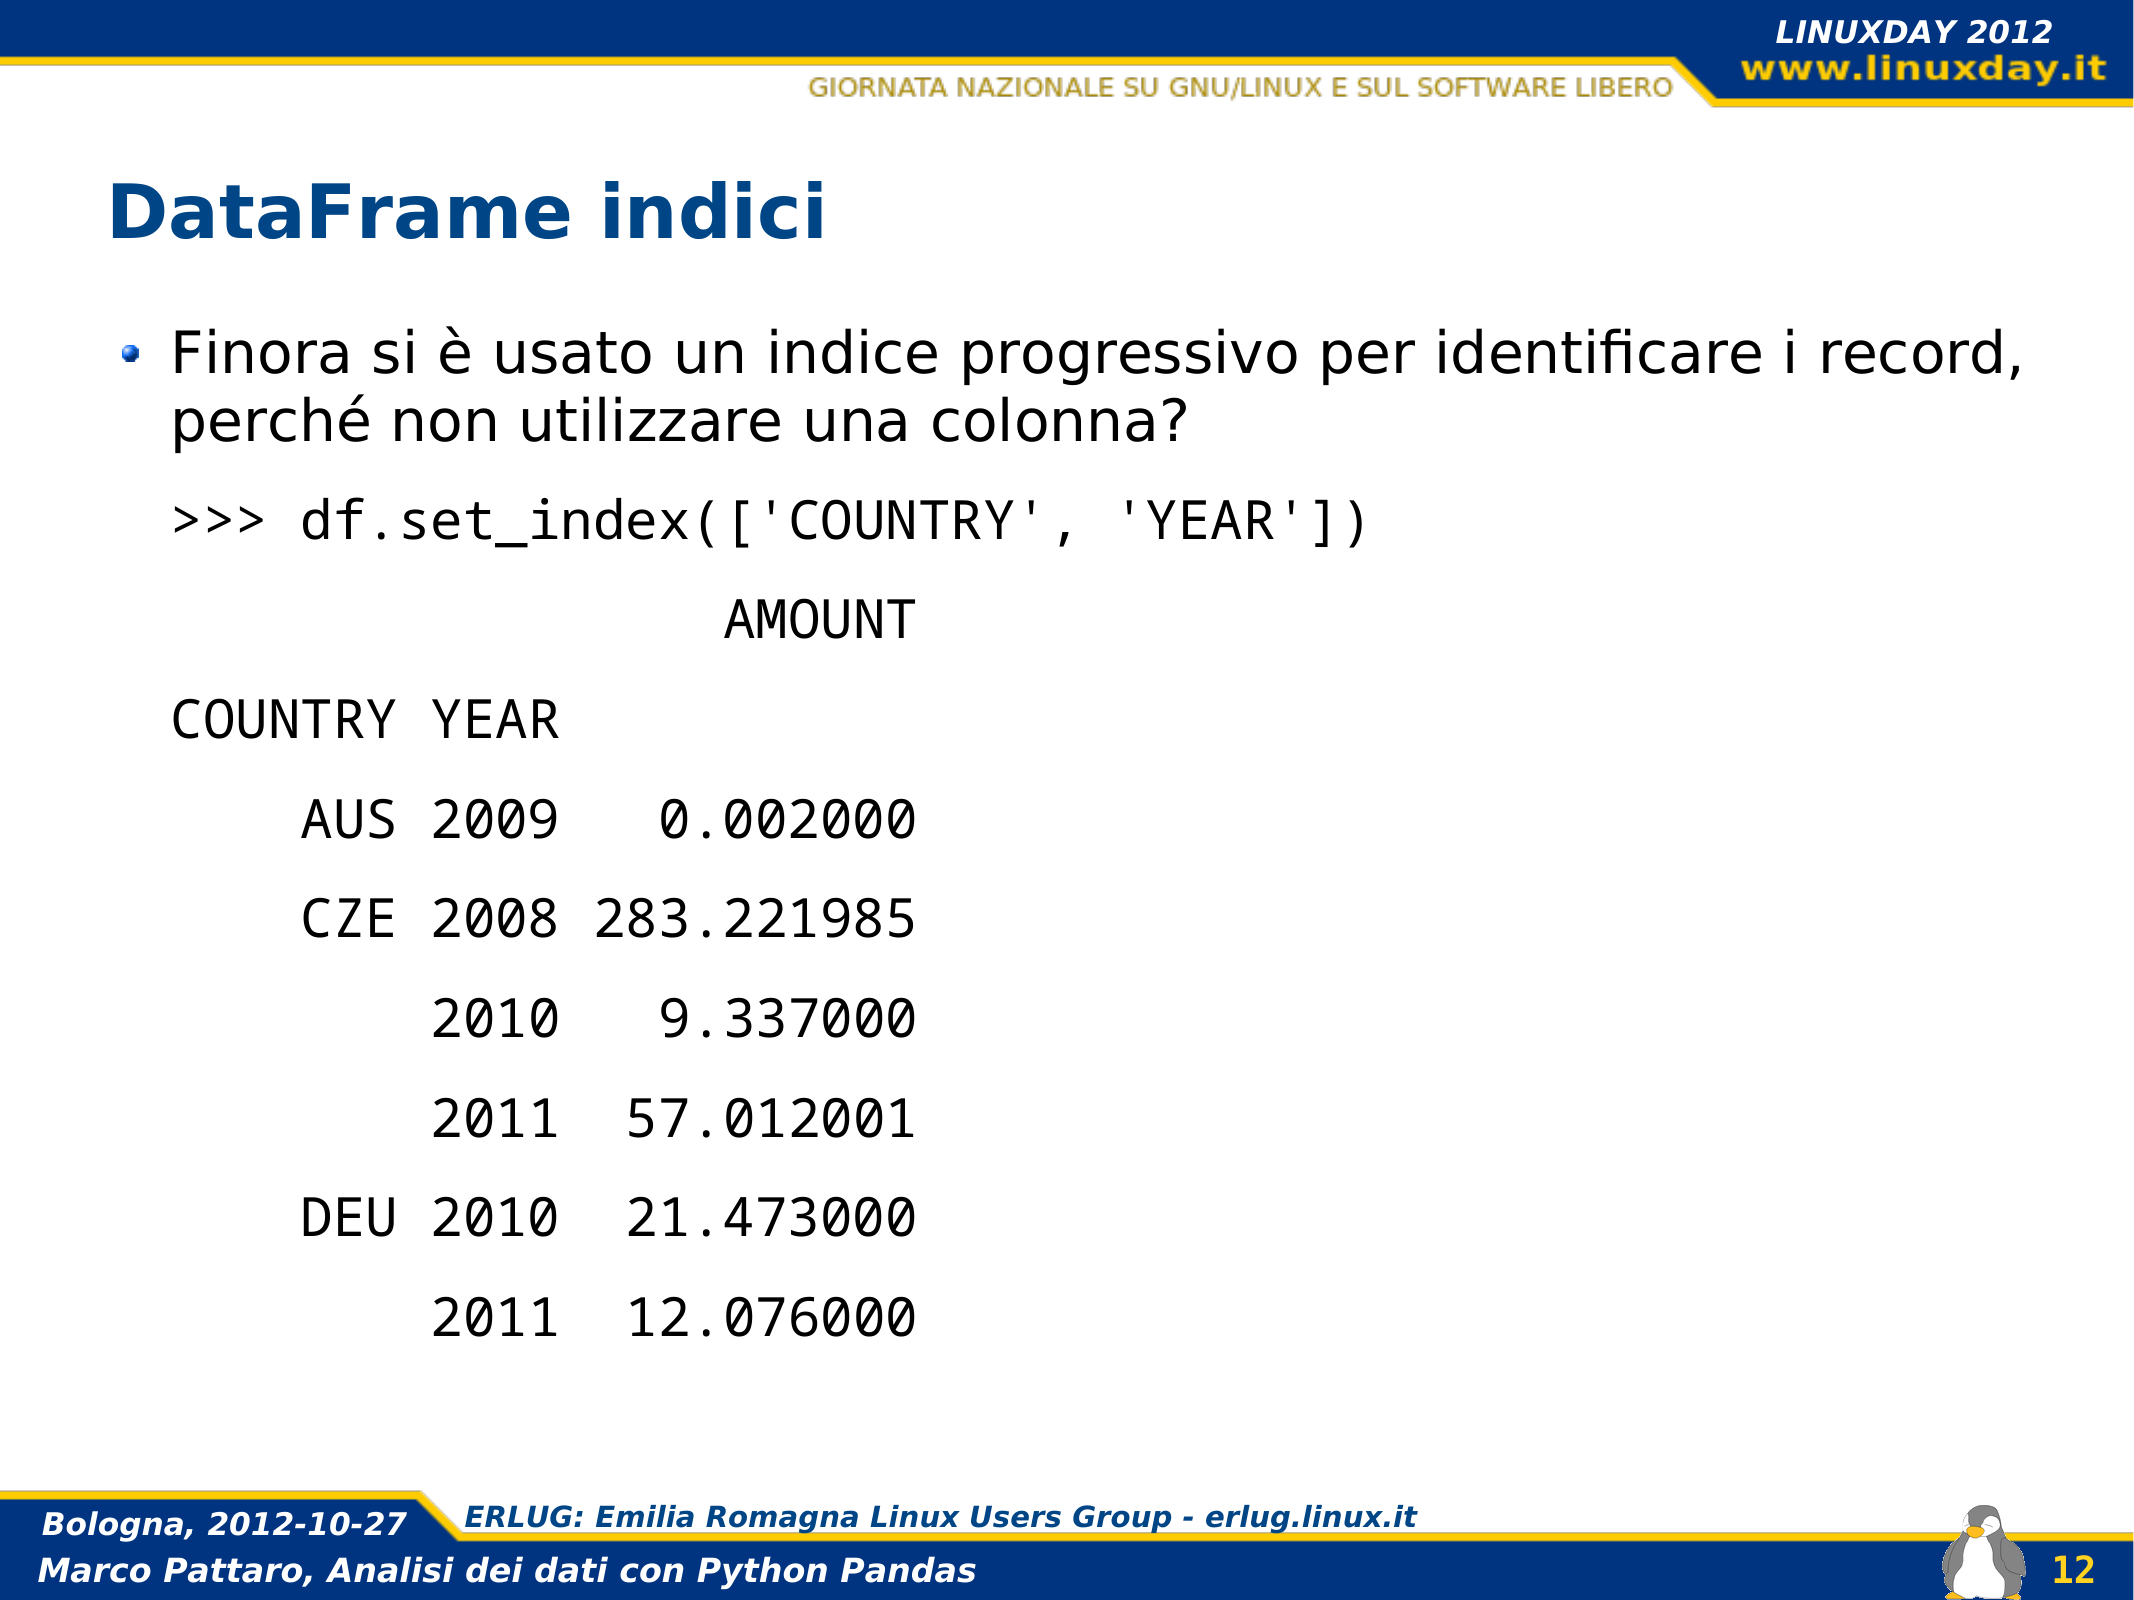

# DataFrame indici
Finora si è usato un indice progressivo per identificare i record, perché non utilizzare una colonna?
>>> df.set_index(['COUNTRY', 'YEAR'])
 AMOUNT
COUNTRY YEAR
 AUS 2009 0.002000
 CZE 2008 283.221985
 2010 9.337000
 2011 57.012001
 DEU 2010 21.473000
 2011 12.076000